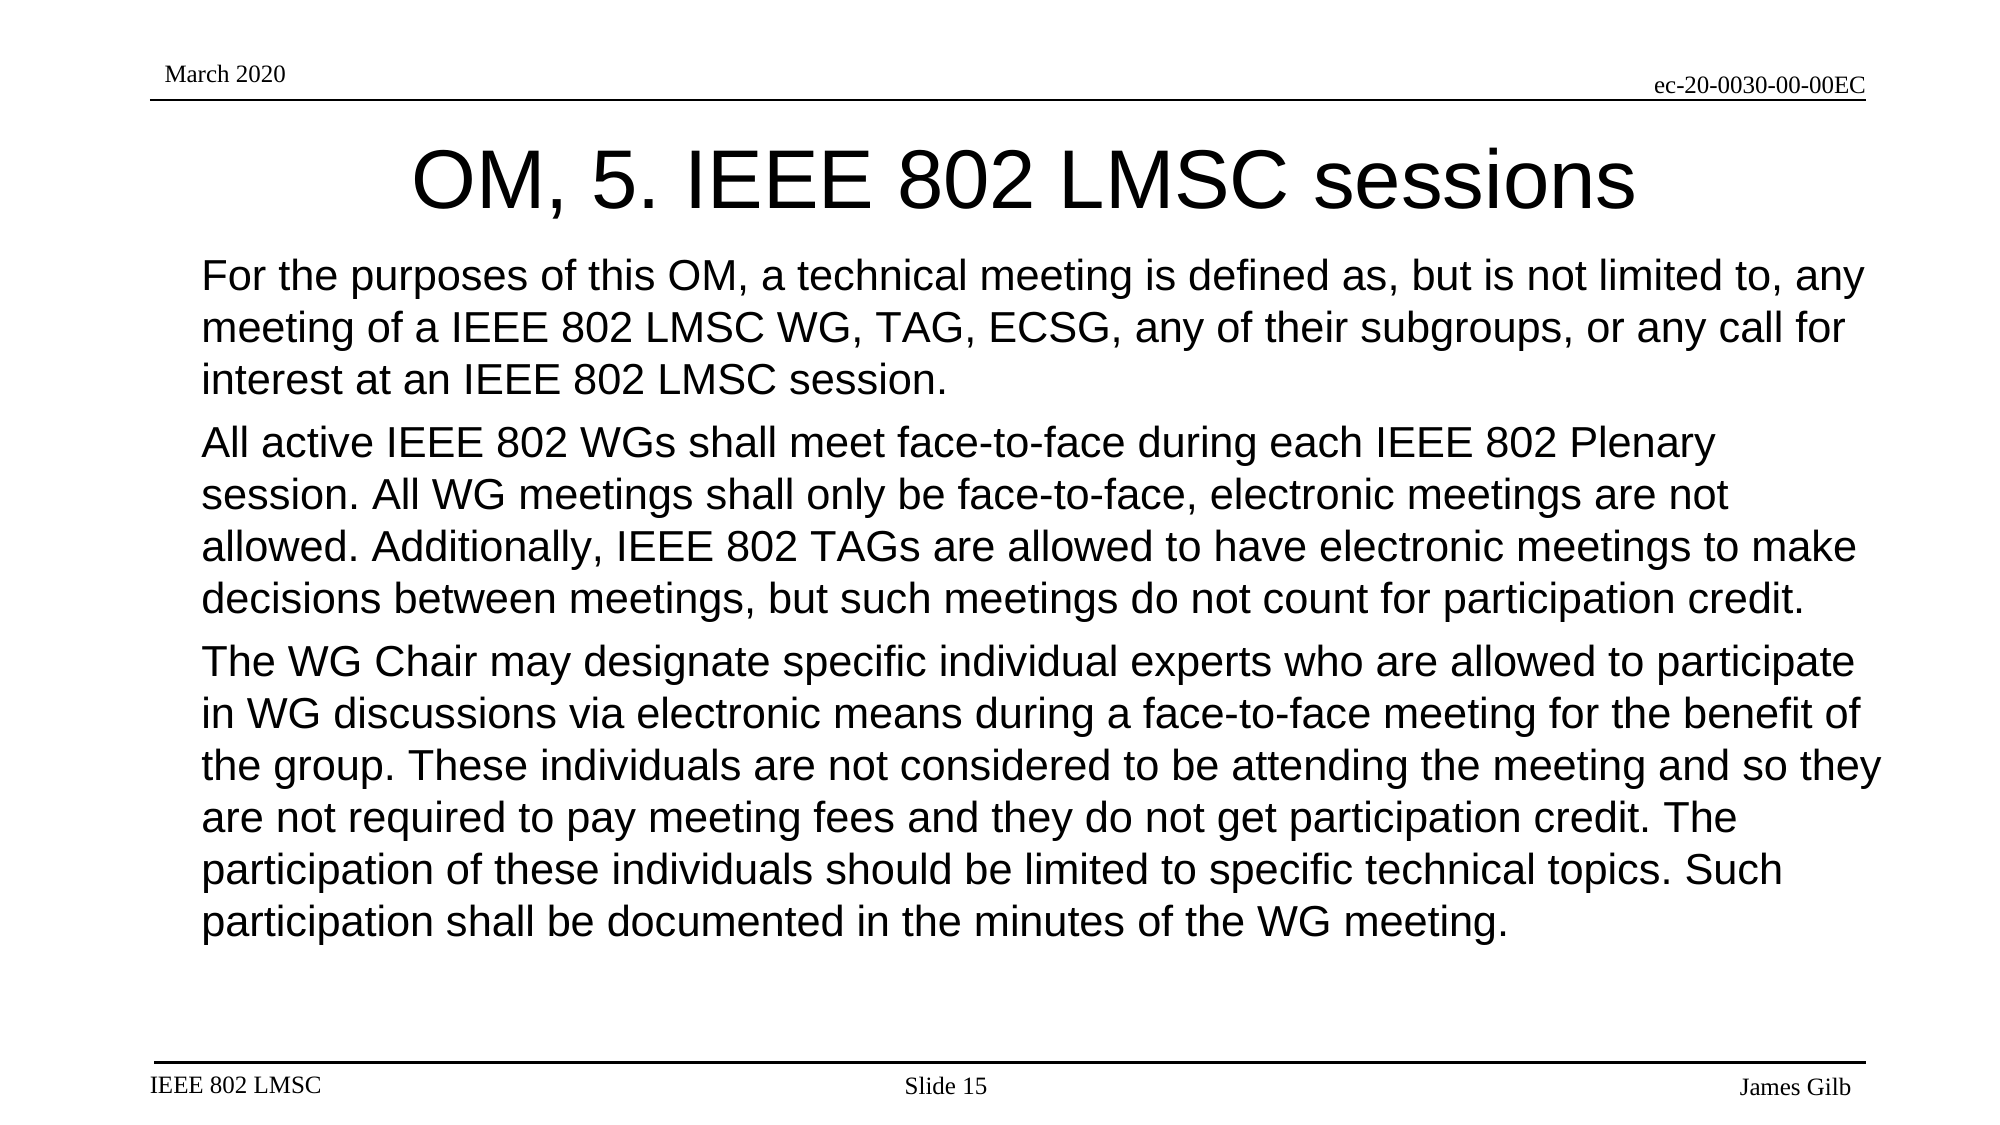

# OM, 5. IEEE 802 LMSC sessions
For the purposes of this OM, a technical meeting is defined as, but is not limited to, any meeting of a IEEE 802 LMSC WG, TAG, ECSG, any of their subgroups, or any call for interest at an IEEE 802 LMSC session.
All active IEEE 802 WGs shall meet face-to-face during each IEEE 802 Plenary session. All WG meetings shall only be face-to-face, electronic meetings are not allowed. Additionally, IEEE 802 TAGs are allowed to have electronic meetings to make decisions between meetings, but such meetings do not count for participation credit.
The WG Chair may designate specific individual experts who are allowed to participate in WG discussions via electronic means during a face-to-face meeting for the benefit of the group. These individuals are not considered to be attending the meeting and so they are not required to pay meeting fees and they do not get participation credit. The participation of these individuals should be limited to specific technical topics. Such participation shall be documented in the minutes of the WG meeting.
15